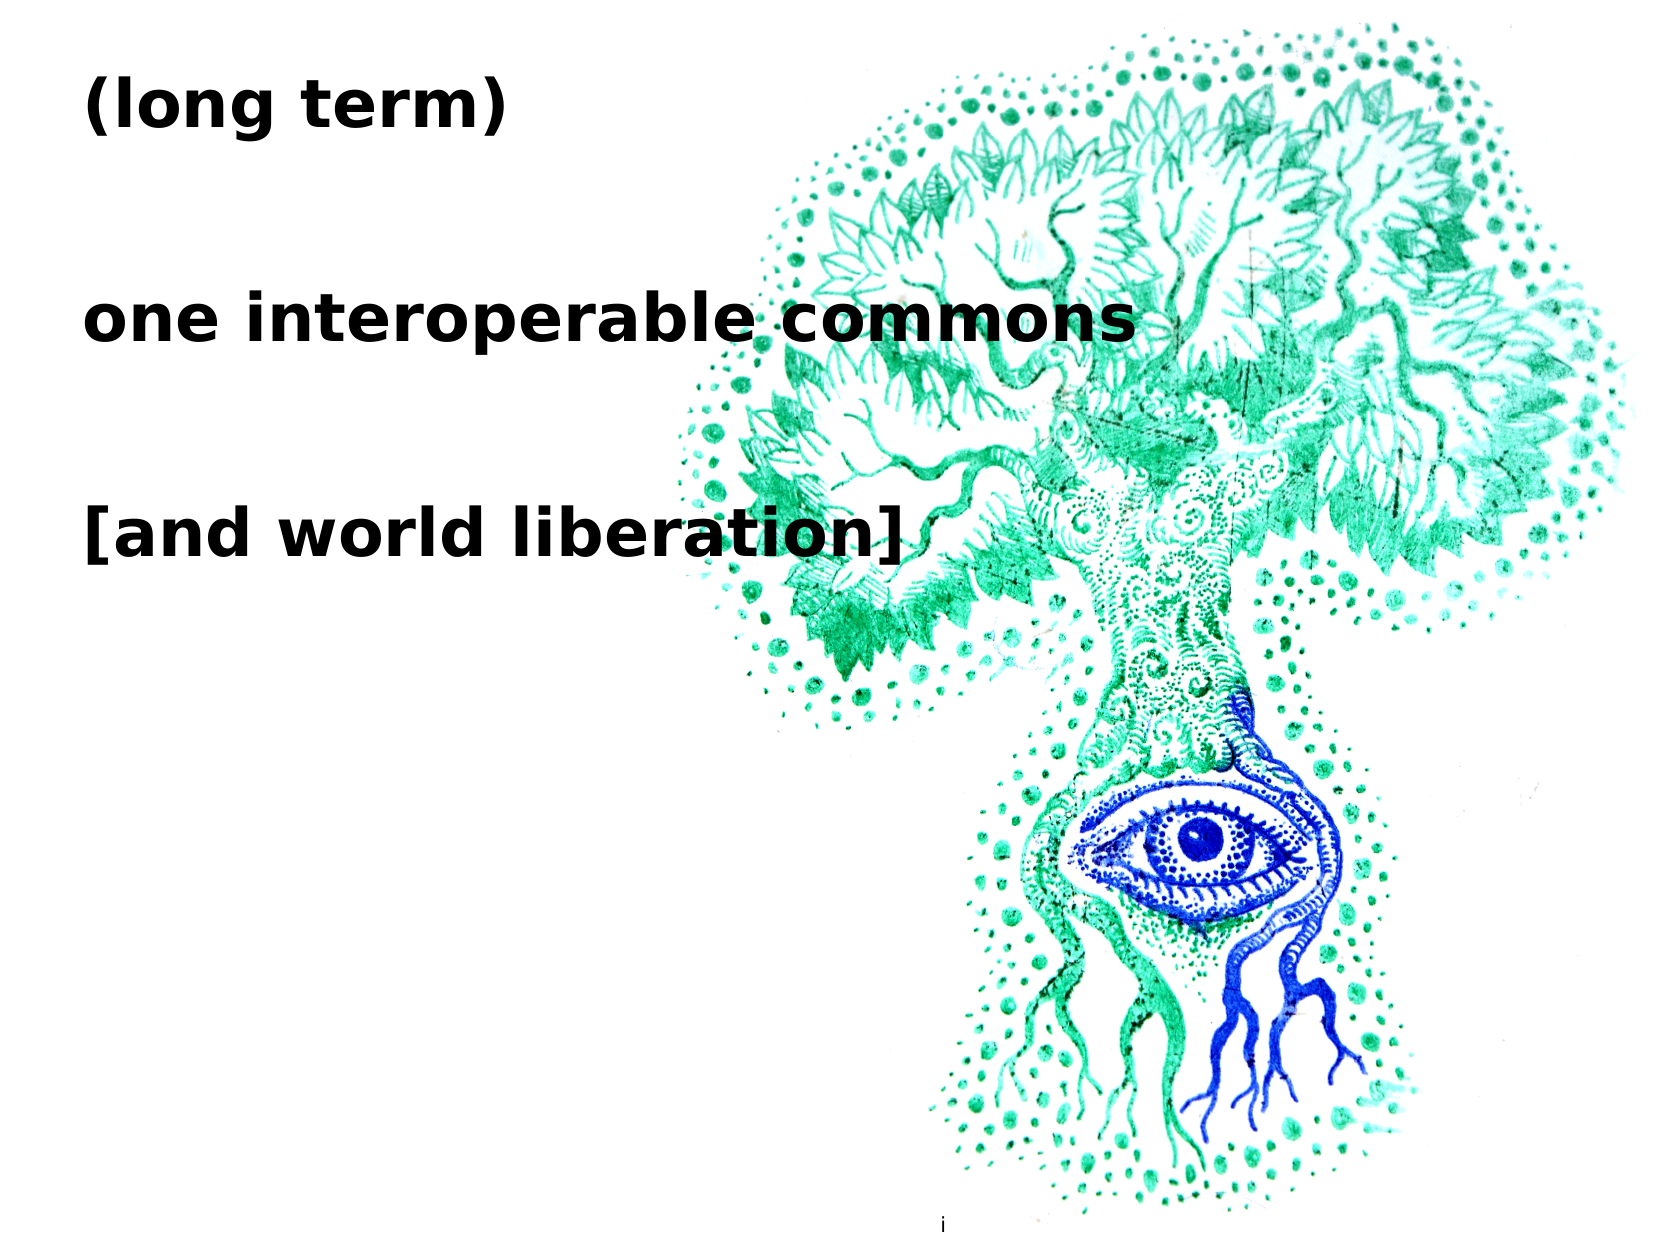

# (long term)
one interoperable commons
[and world liberation]
i